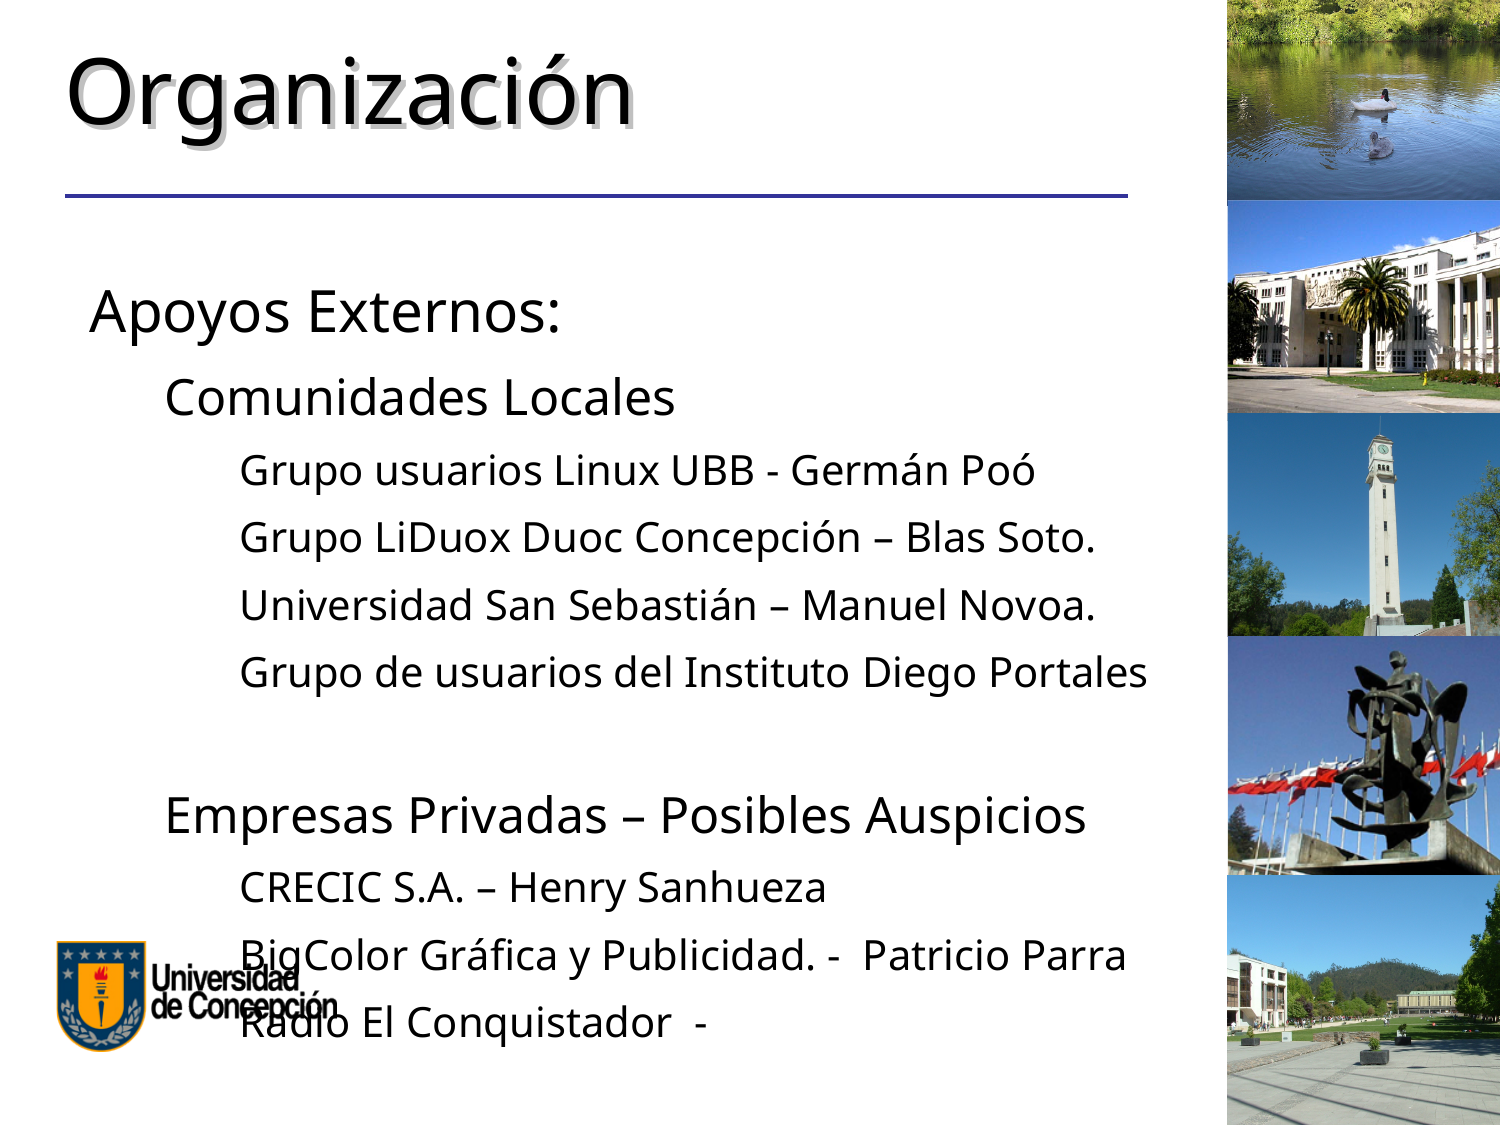

# Organización
Apoyos Externos:
Comunidades Locales
Grupo usuarios Linux UBB - Germán Poó
Grupo LiDuox Duoc Concepción – Blas Soto.
Universidad San Sebastián – Manuel Novoa.
Grupo de usuarios del Instituto Diego Portales
Empresas Privadas – Posibles Auspicios
CRECIC S.A. – Henry Sanhueza
BigColor Gráfica y Publicidad. - Patricio Parra
Radio El Conquistador -